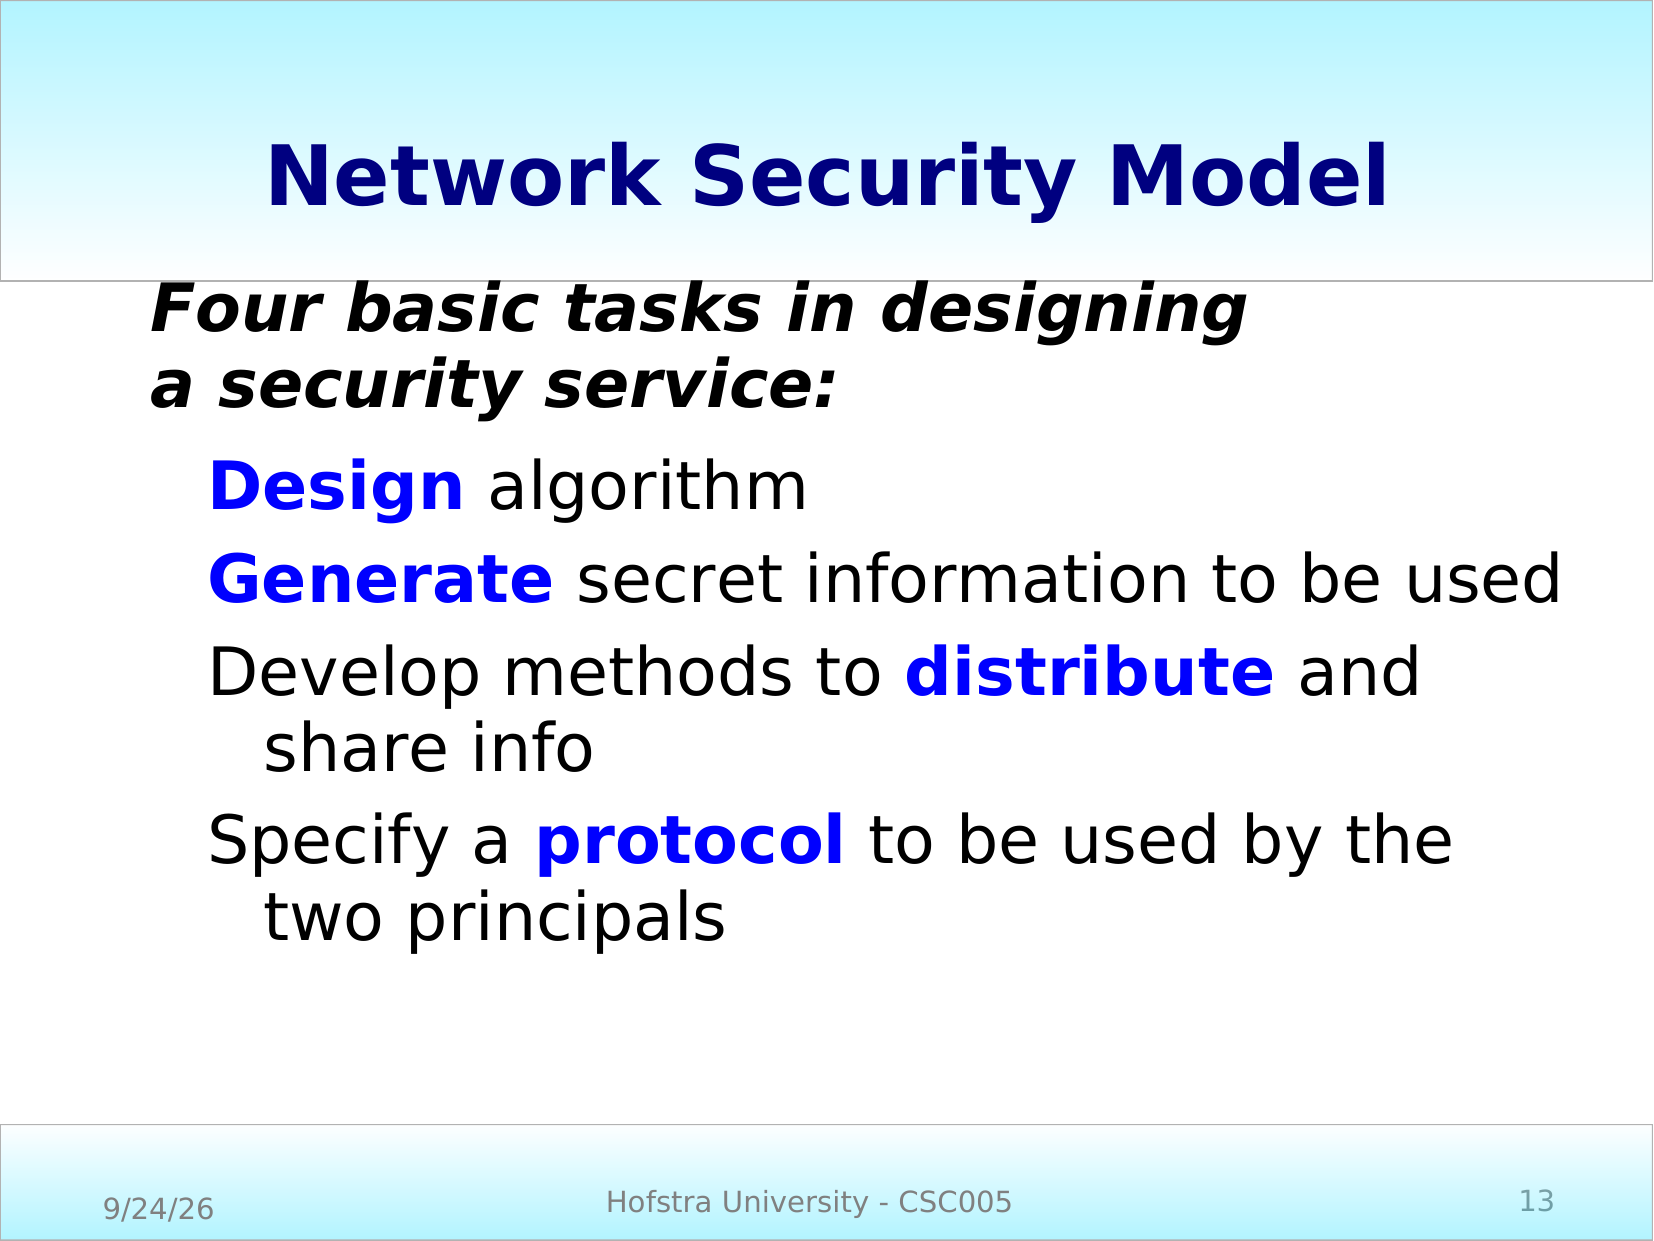

# Network Security Model
Four basic tasks in designing
a security service:
Design algorithm
Generate secret information to be used
Develop methods to distribute and share info
Specify a protocol to be used by the two principals
13
Hofstra University - CSC005